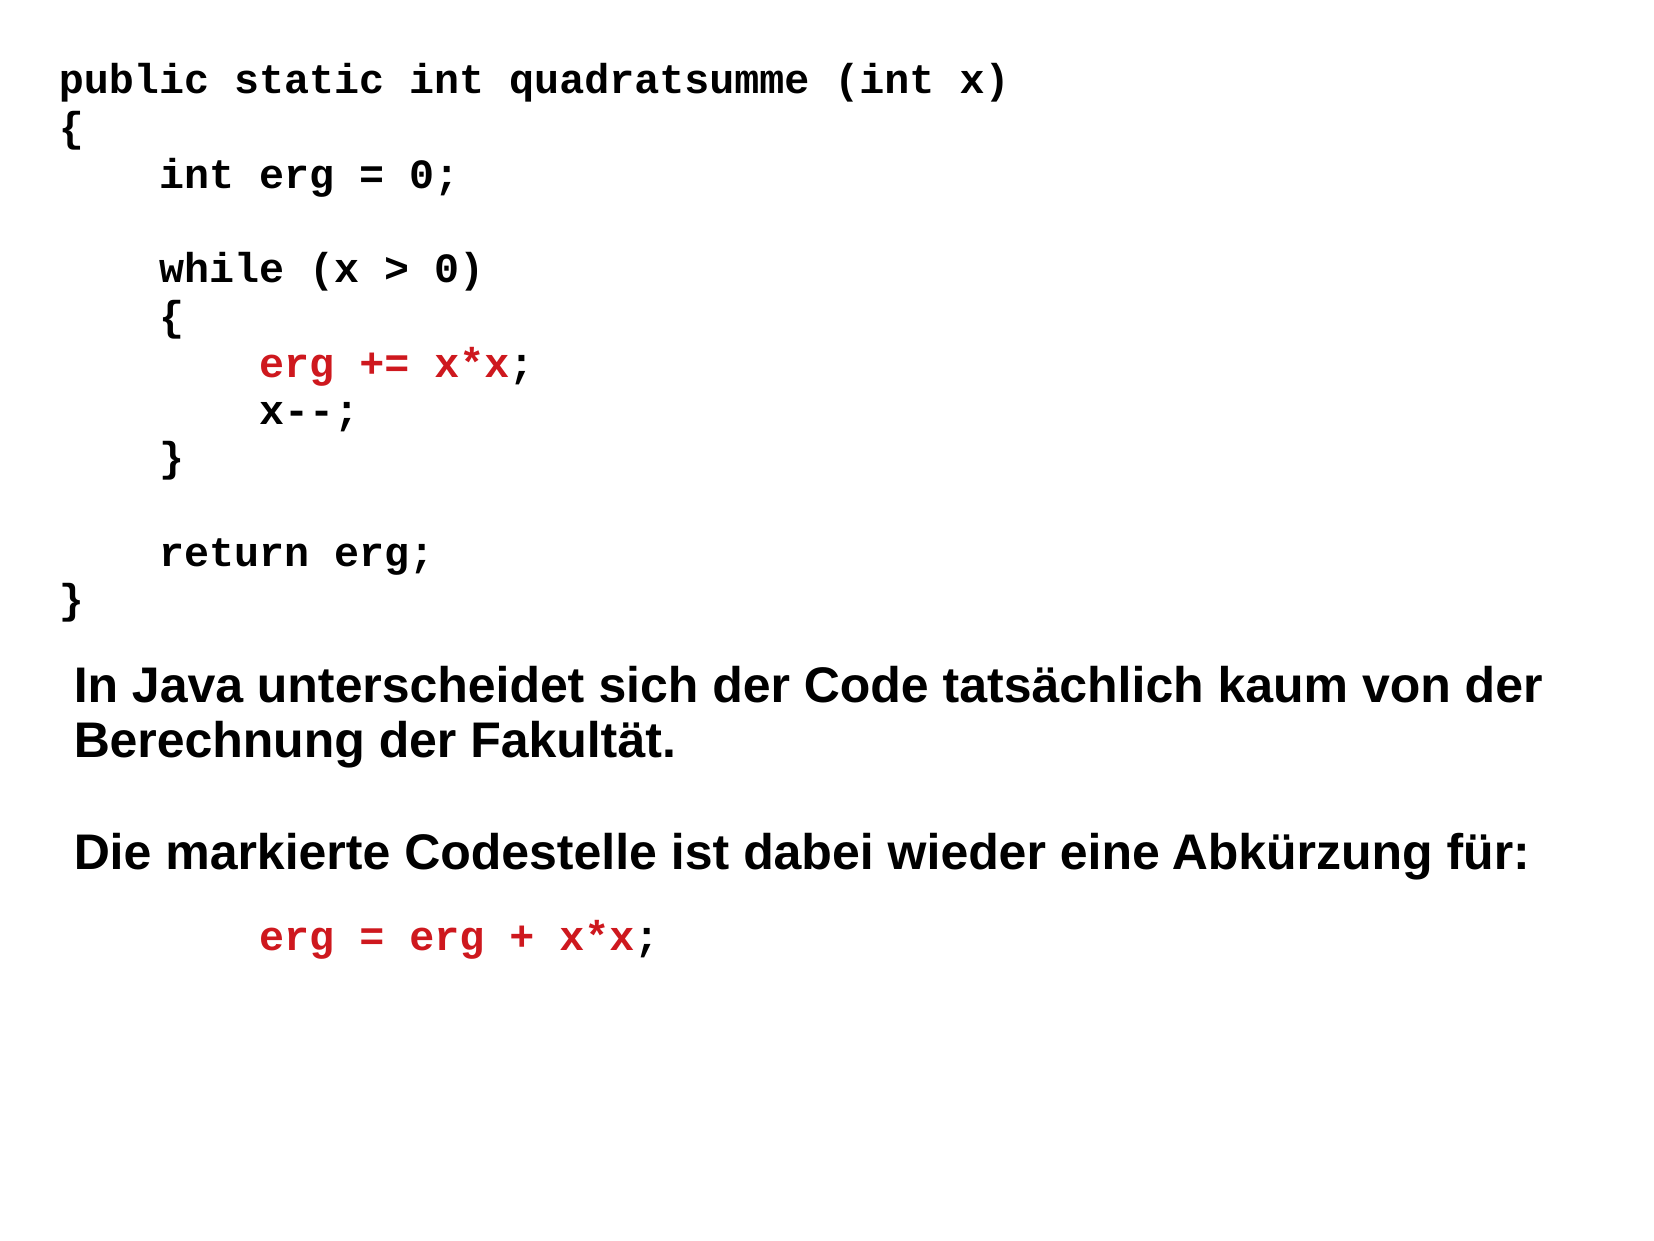

# public static int quadratsumme (int x) { int erg = 0; while (x > 0) { erg += x*x; x--; } return erg; }
In Java unterscheidet sich der Code tatsächlich kaum von der Berechnung der Fakultät.
Die markierte Codestelle ist dabei wieder eine Abkürzung für:
 erg = erg + x*x;